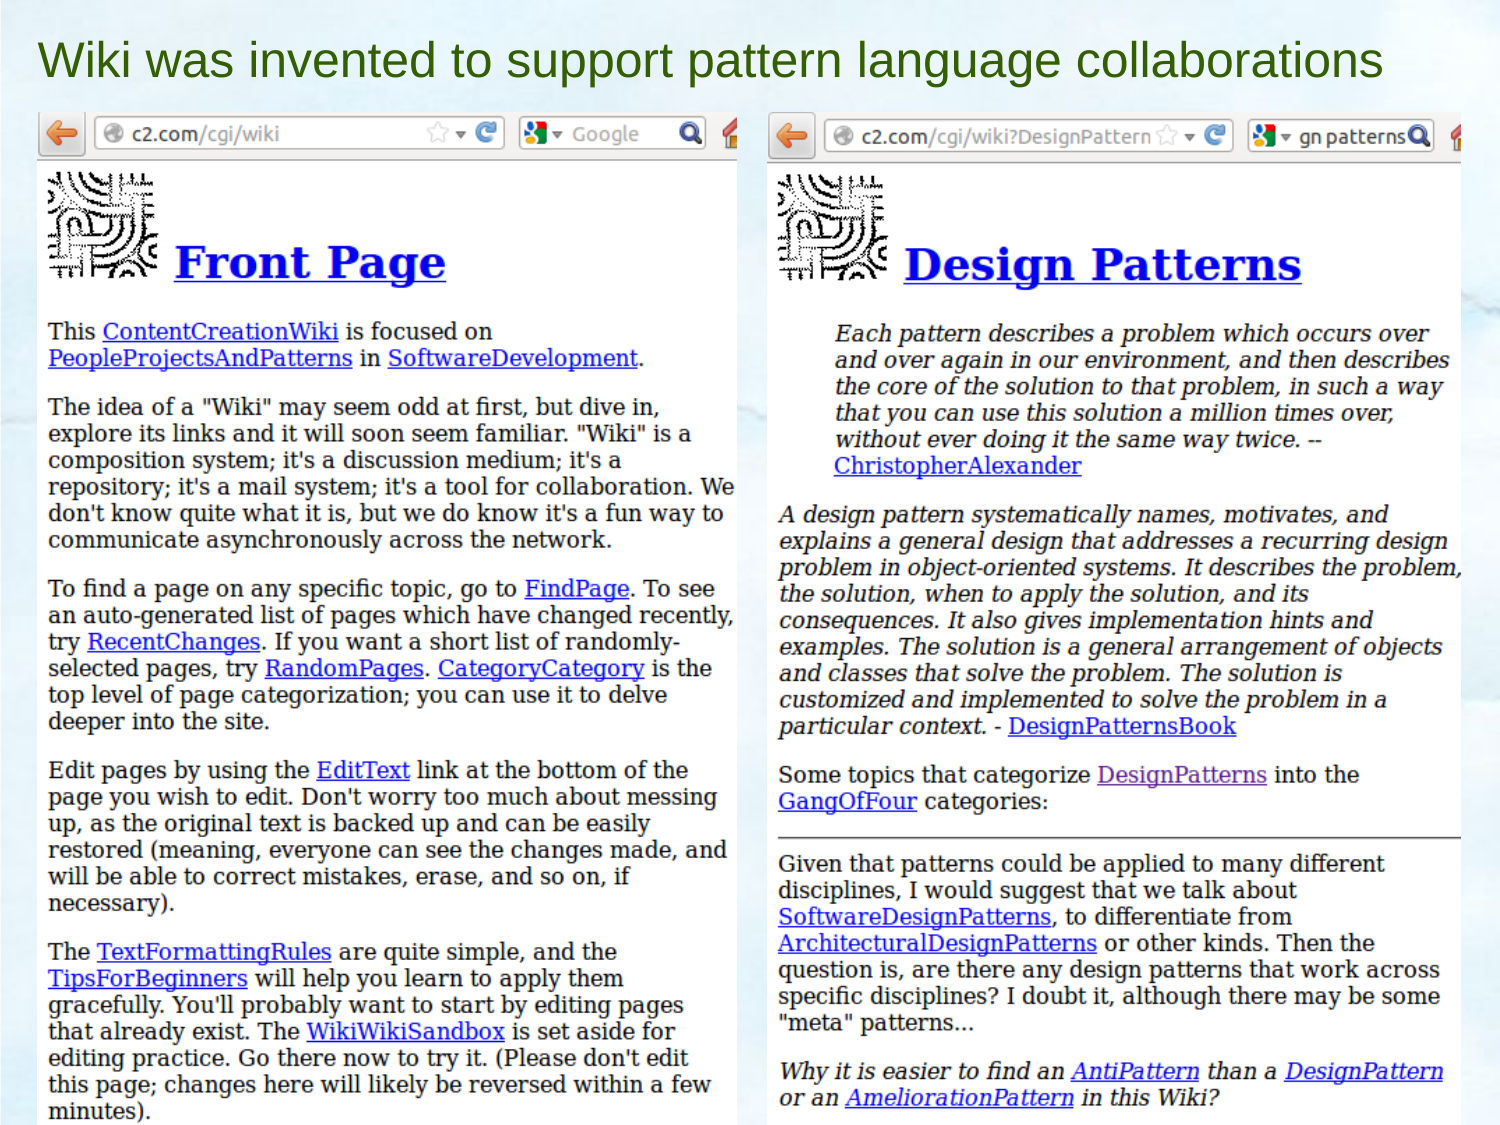

# Wiki was invented to support pattern language collaborations
Incubating Service Systems Thinking
July 2014
47